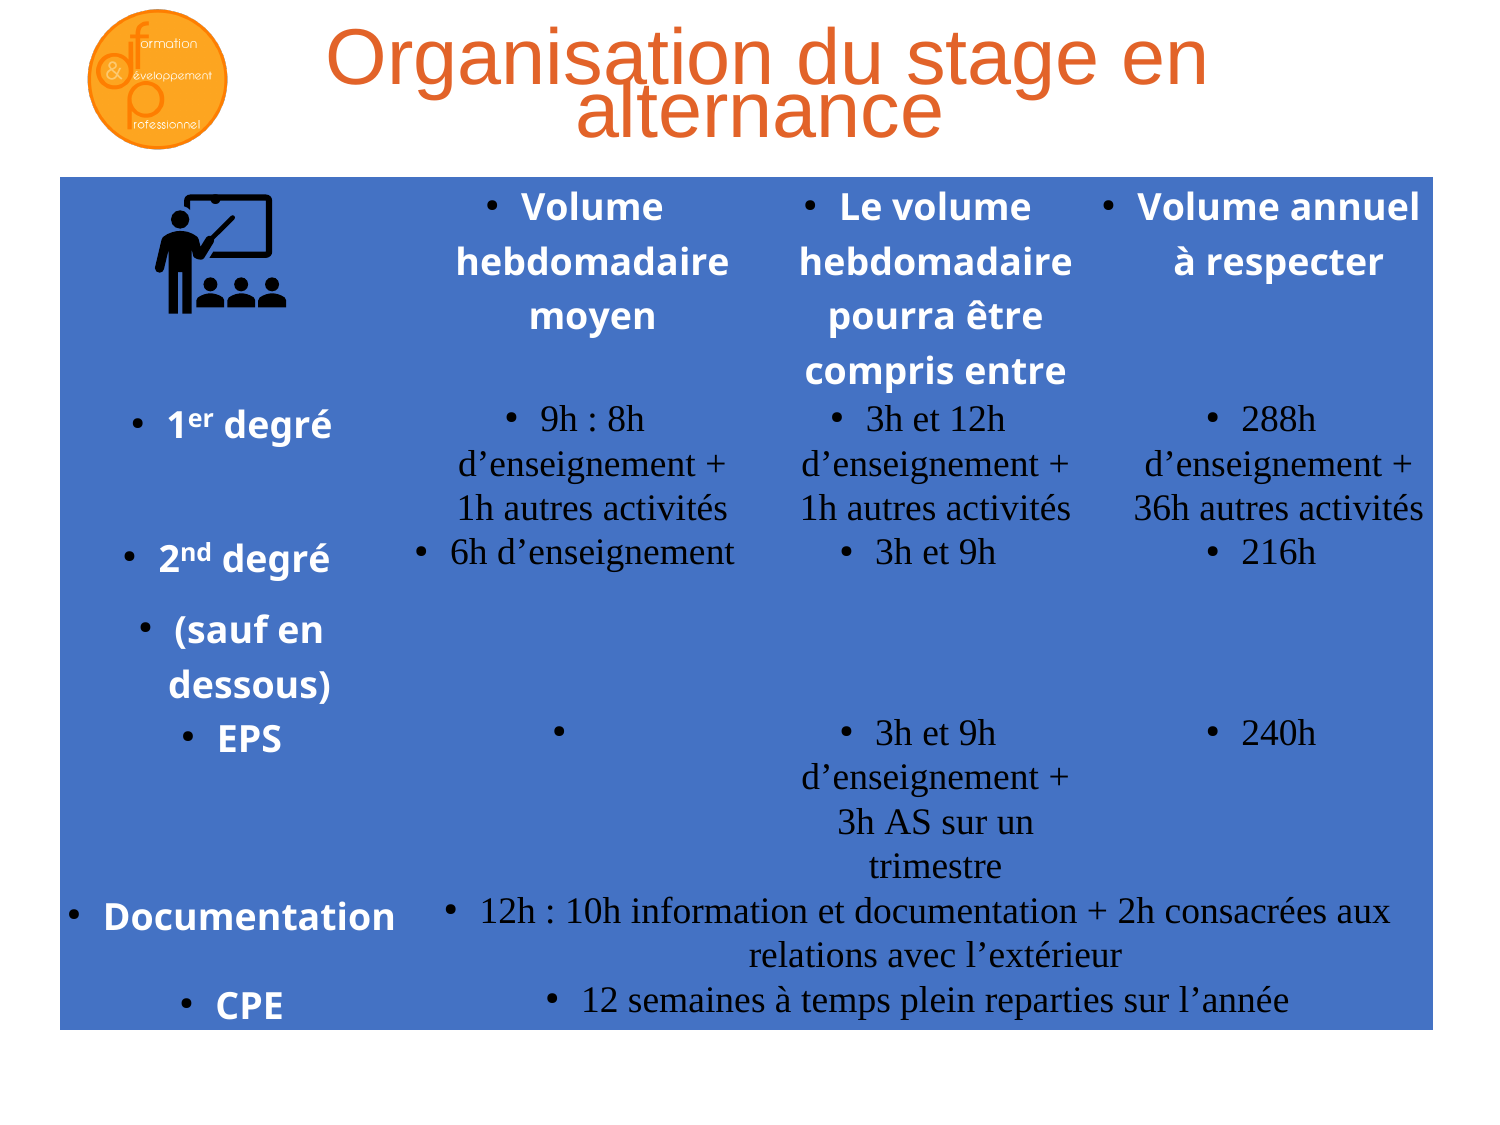

Organisation du stage en alternance
| | Volume hebdomadaire moyen | Le volume hebdomadaire pourra être compris entre | Volume annuel à respecter |
| --- | --- | --- | --- |
| 1er degré | 9h : 8h d’enseignement + 1h autres activités | 3h et 12h d’enseignement + 1h autres activités | 288h d’enseignement + 36h autres activités |
| 2nd degré (sauf en dessous) | 6h d’enseignement | 3h et 9h | 216h |
| EPS | | 3h et 9h d’enseignement + 3h AS sur un trimestre | 240h |
| Documentation | 12h : 10h information et documentation + 2h consacrées aux relations avec l’extérieur | | |
| CPE | 12 semaines à temps plein reparties sur l’année | | |